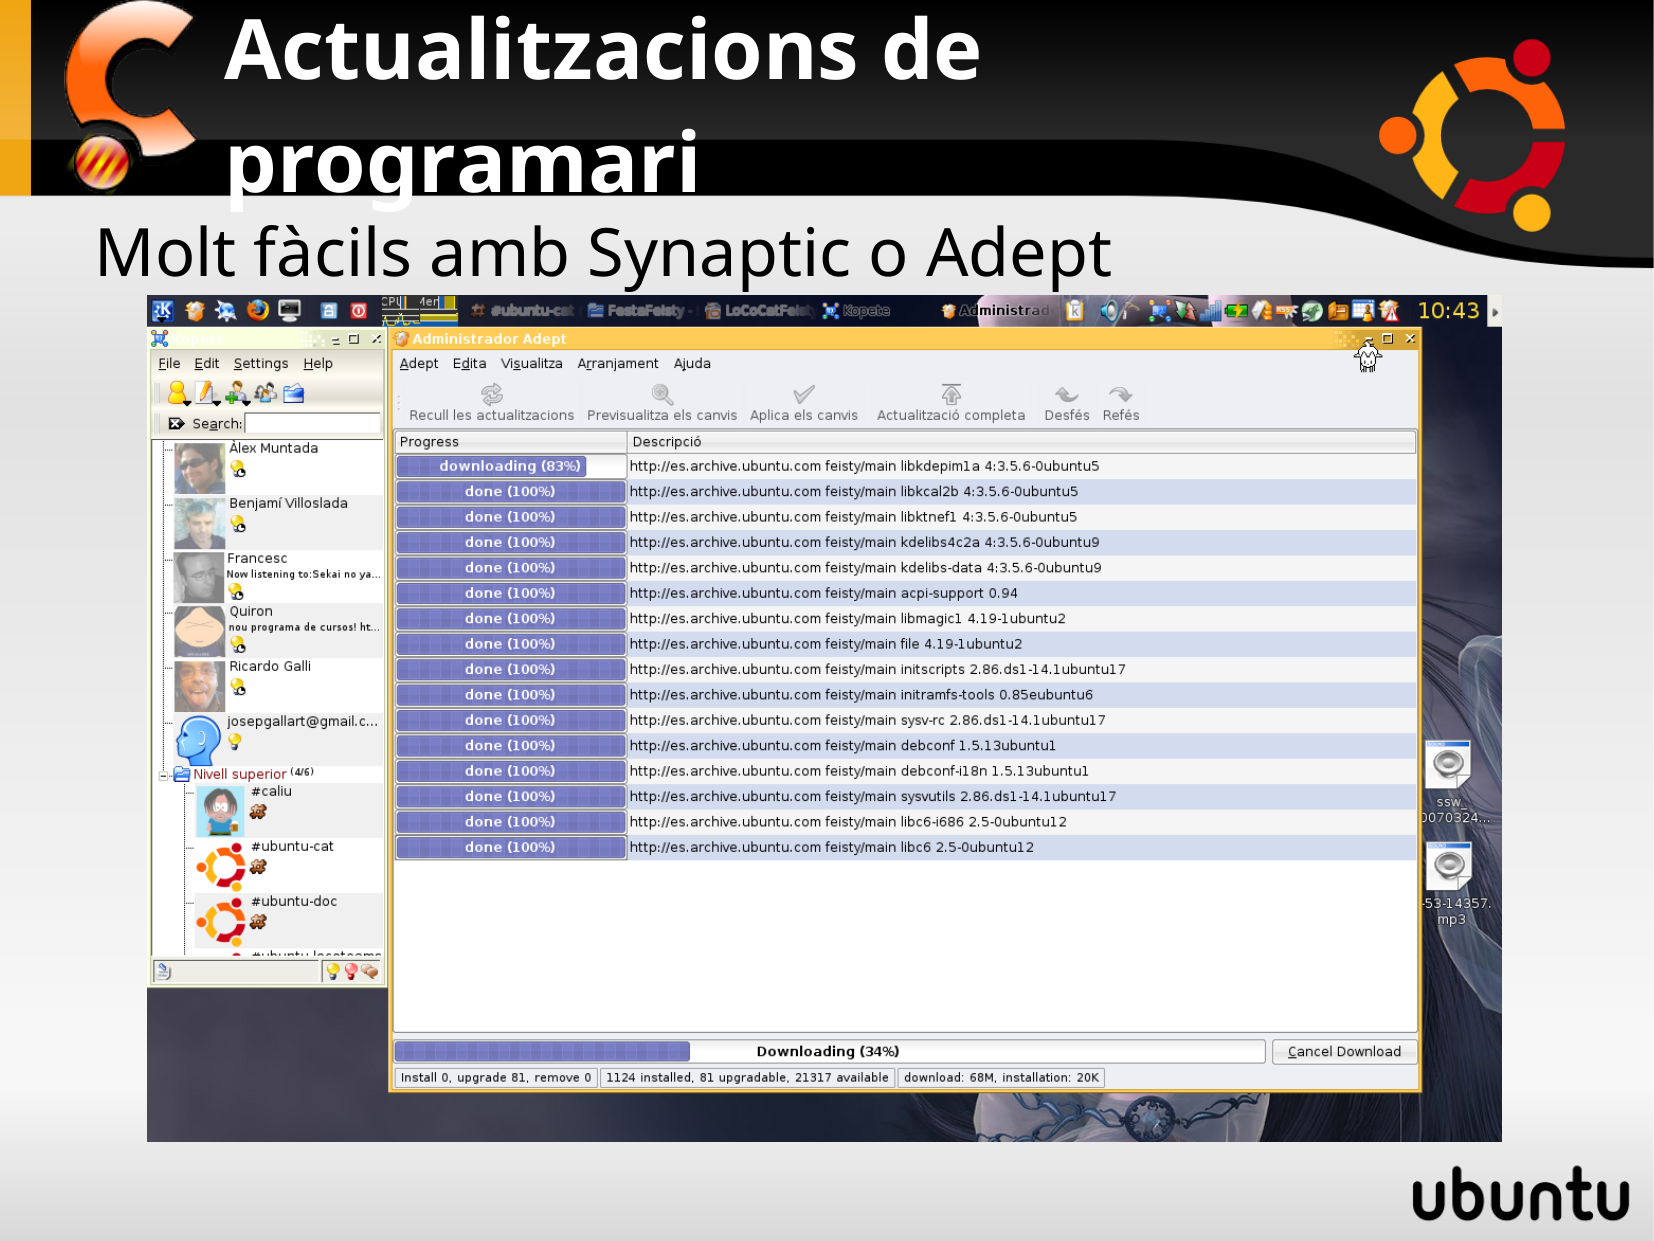

# Actualitzacions de programari
Molt fàcils amb Synaptic o Adept